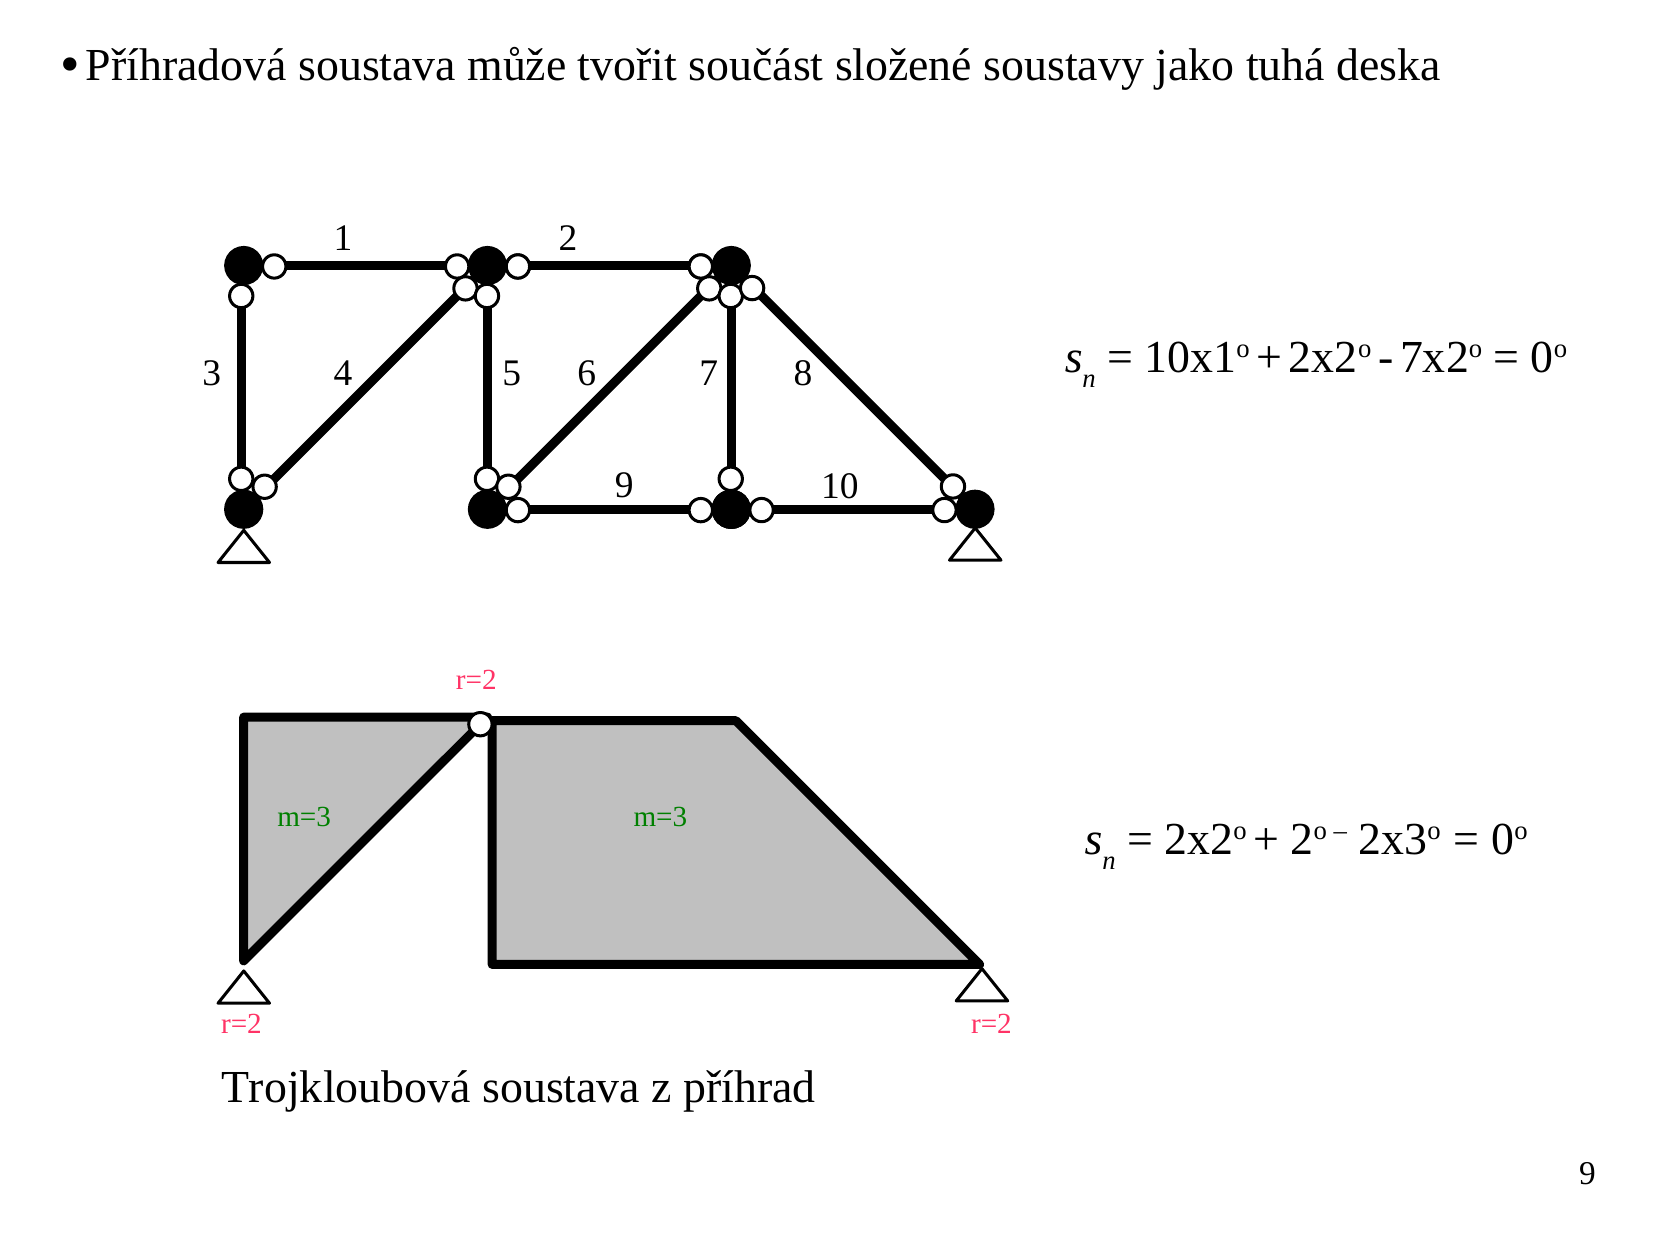

# Příhradová soustava může tvořit součást složené soustavy jako tuhá deska
2
1
sn = 10x1o + 2x2o - 7x2o = 0o
4
3
5
6
7
8
9
10
r=2
m=3
m=3
sn = 2x2o + 2o – 2x3o = 0o
r=2
r=2
Trojkloubová soustava z příhrad
9